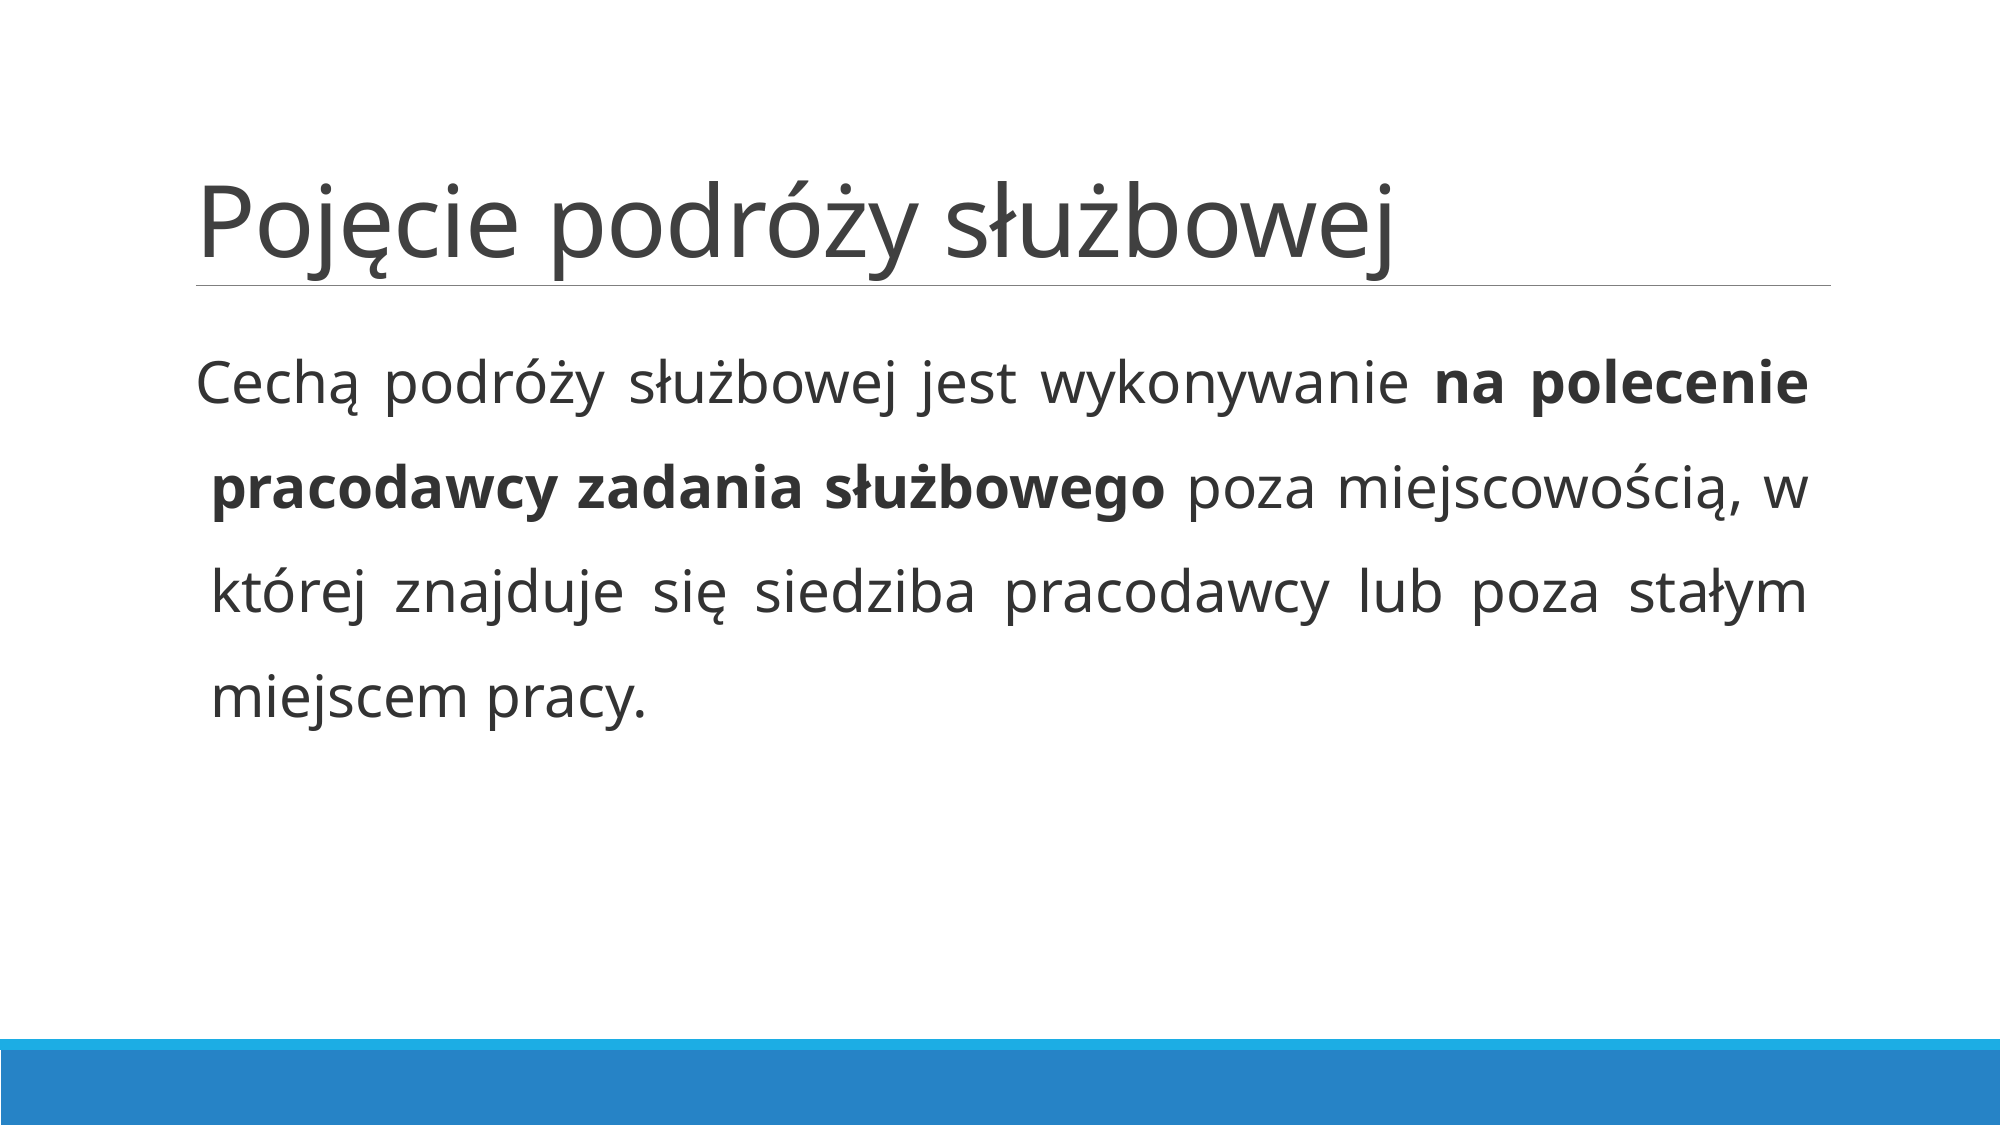

# Pojęcie podróży służbowej
Cechą podróży służbowej jest wykonywanie na polecenie pracodawcy zadania służbowego poza miejscowością, w której znajduje się siedziba pracodawcy lub poza stałym miejscem pracy.